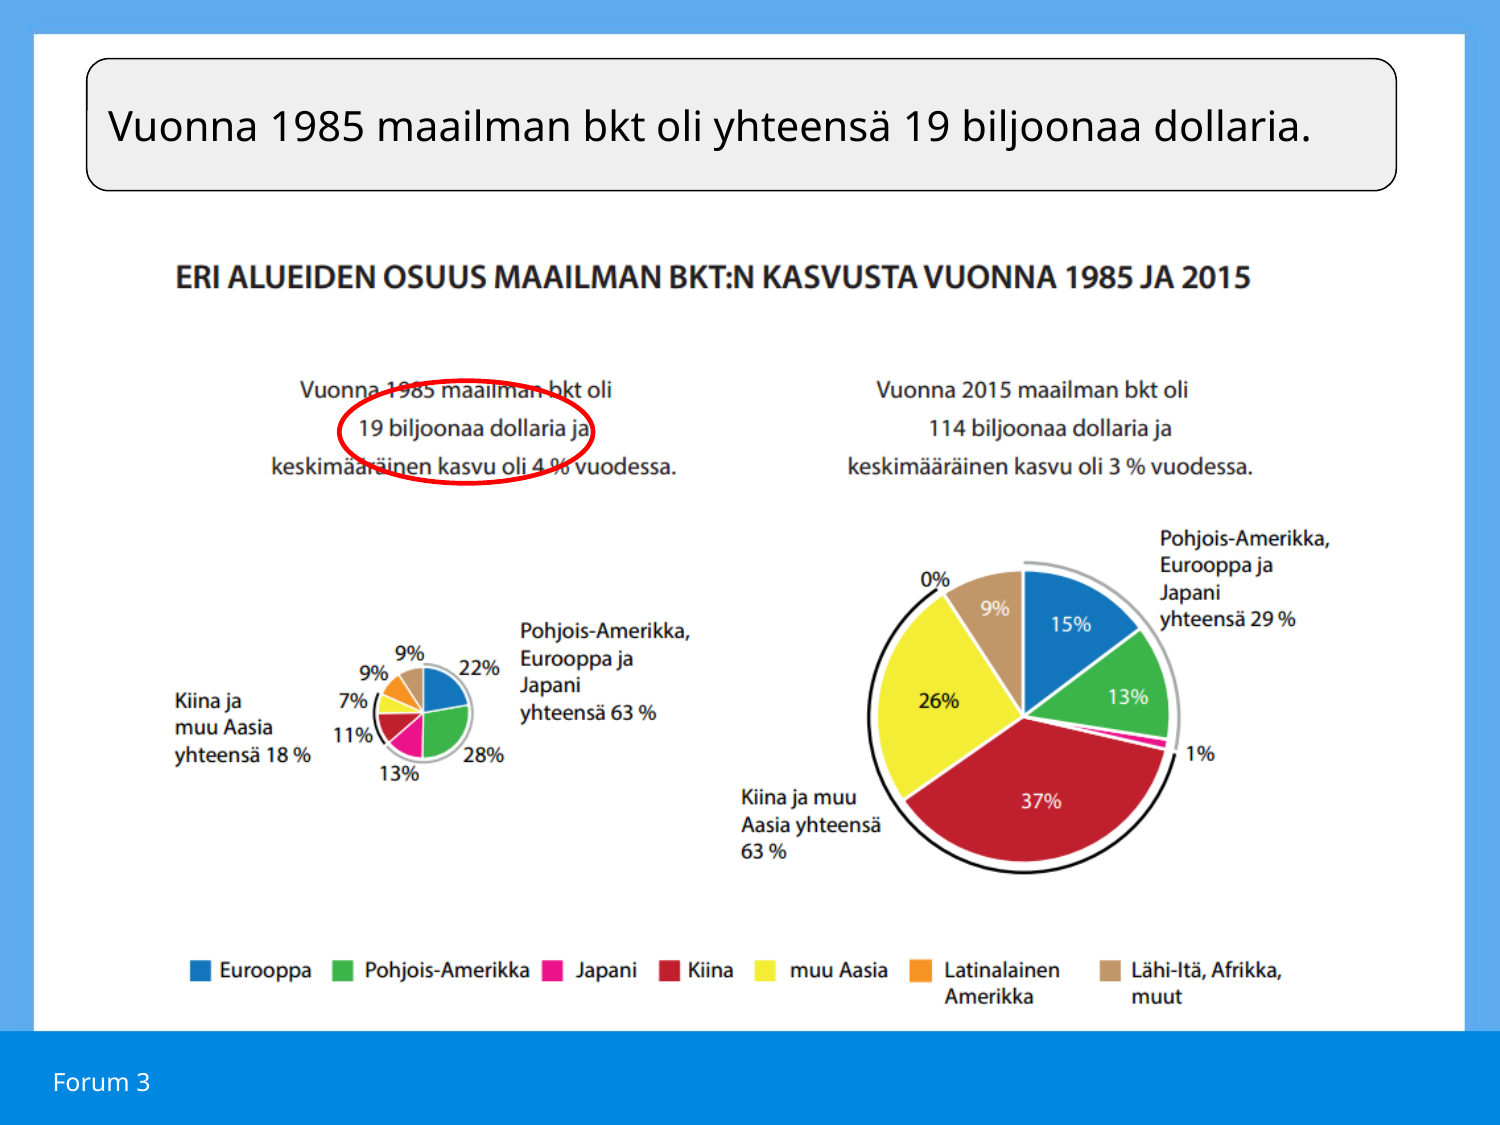

Vuonna 1985 maailman bkt oli yhteensä 19 biljoonaa dollaria.